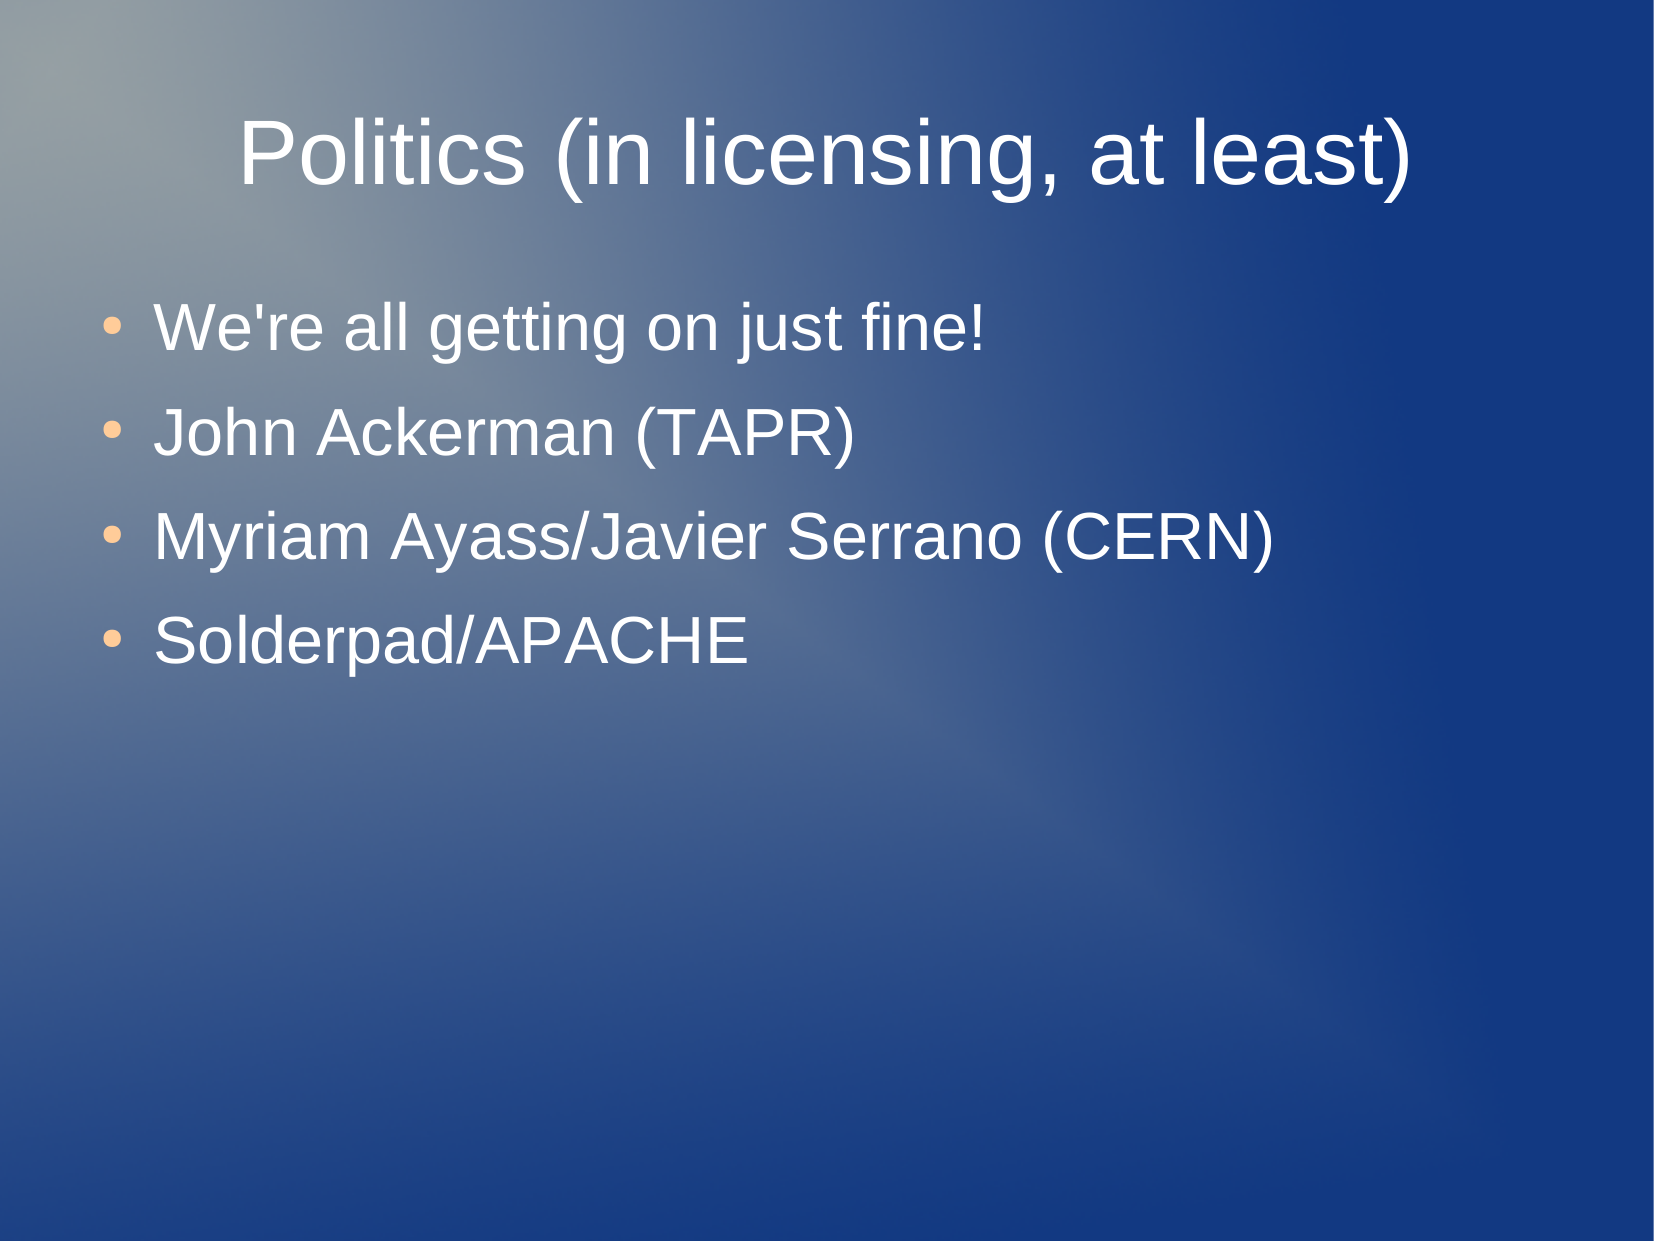

# Politics (in licensing, at least)
We're all getting on just fine!
John Ackerman (TAPR)
Myriam Ayass/Javier Serrano (CERN)
Solderpad/APACHE